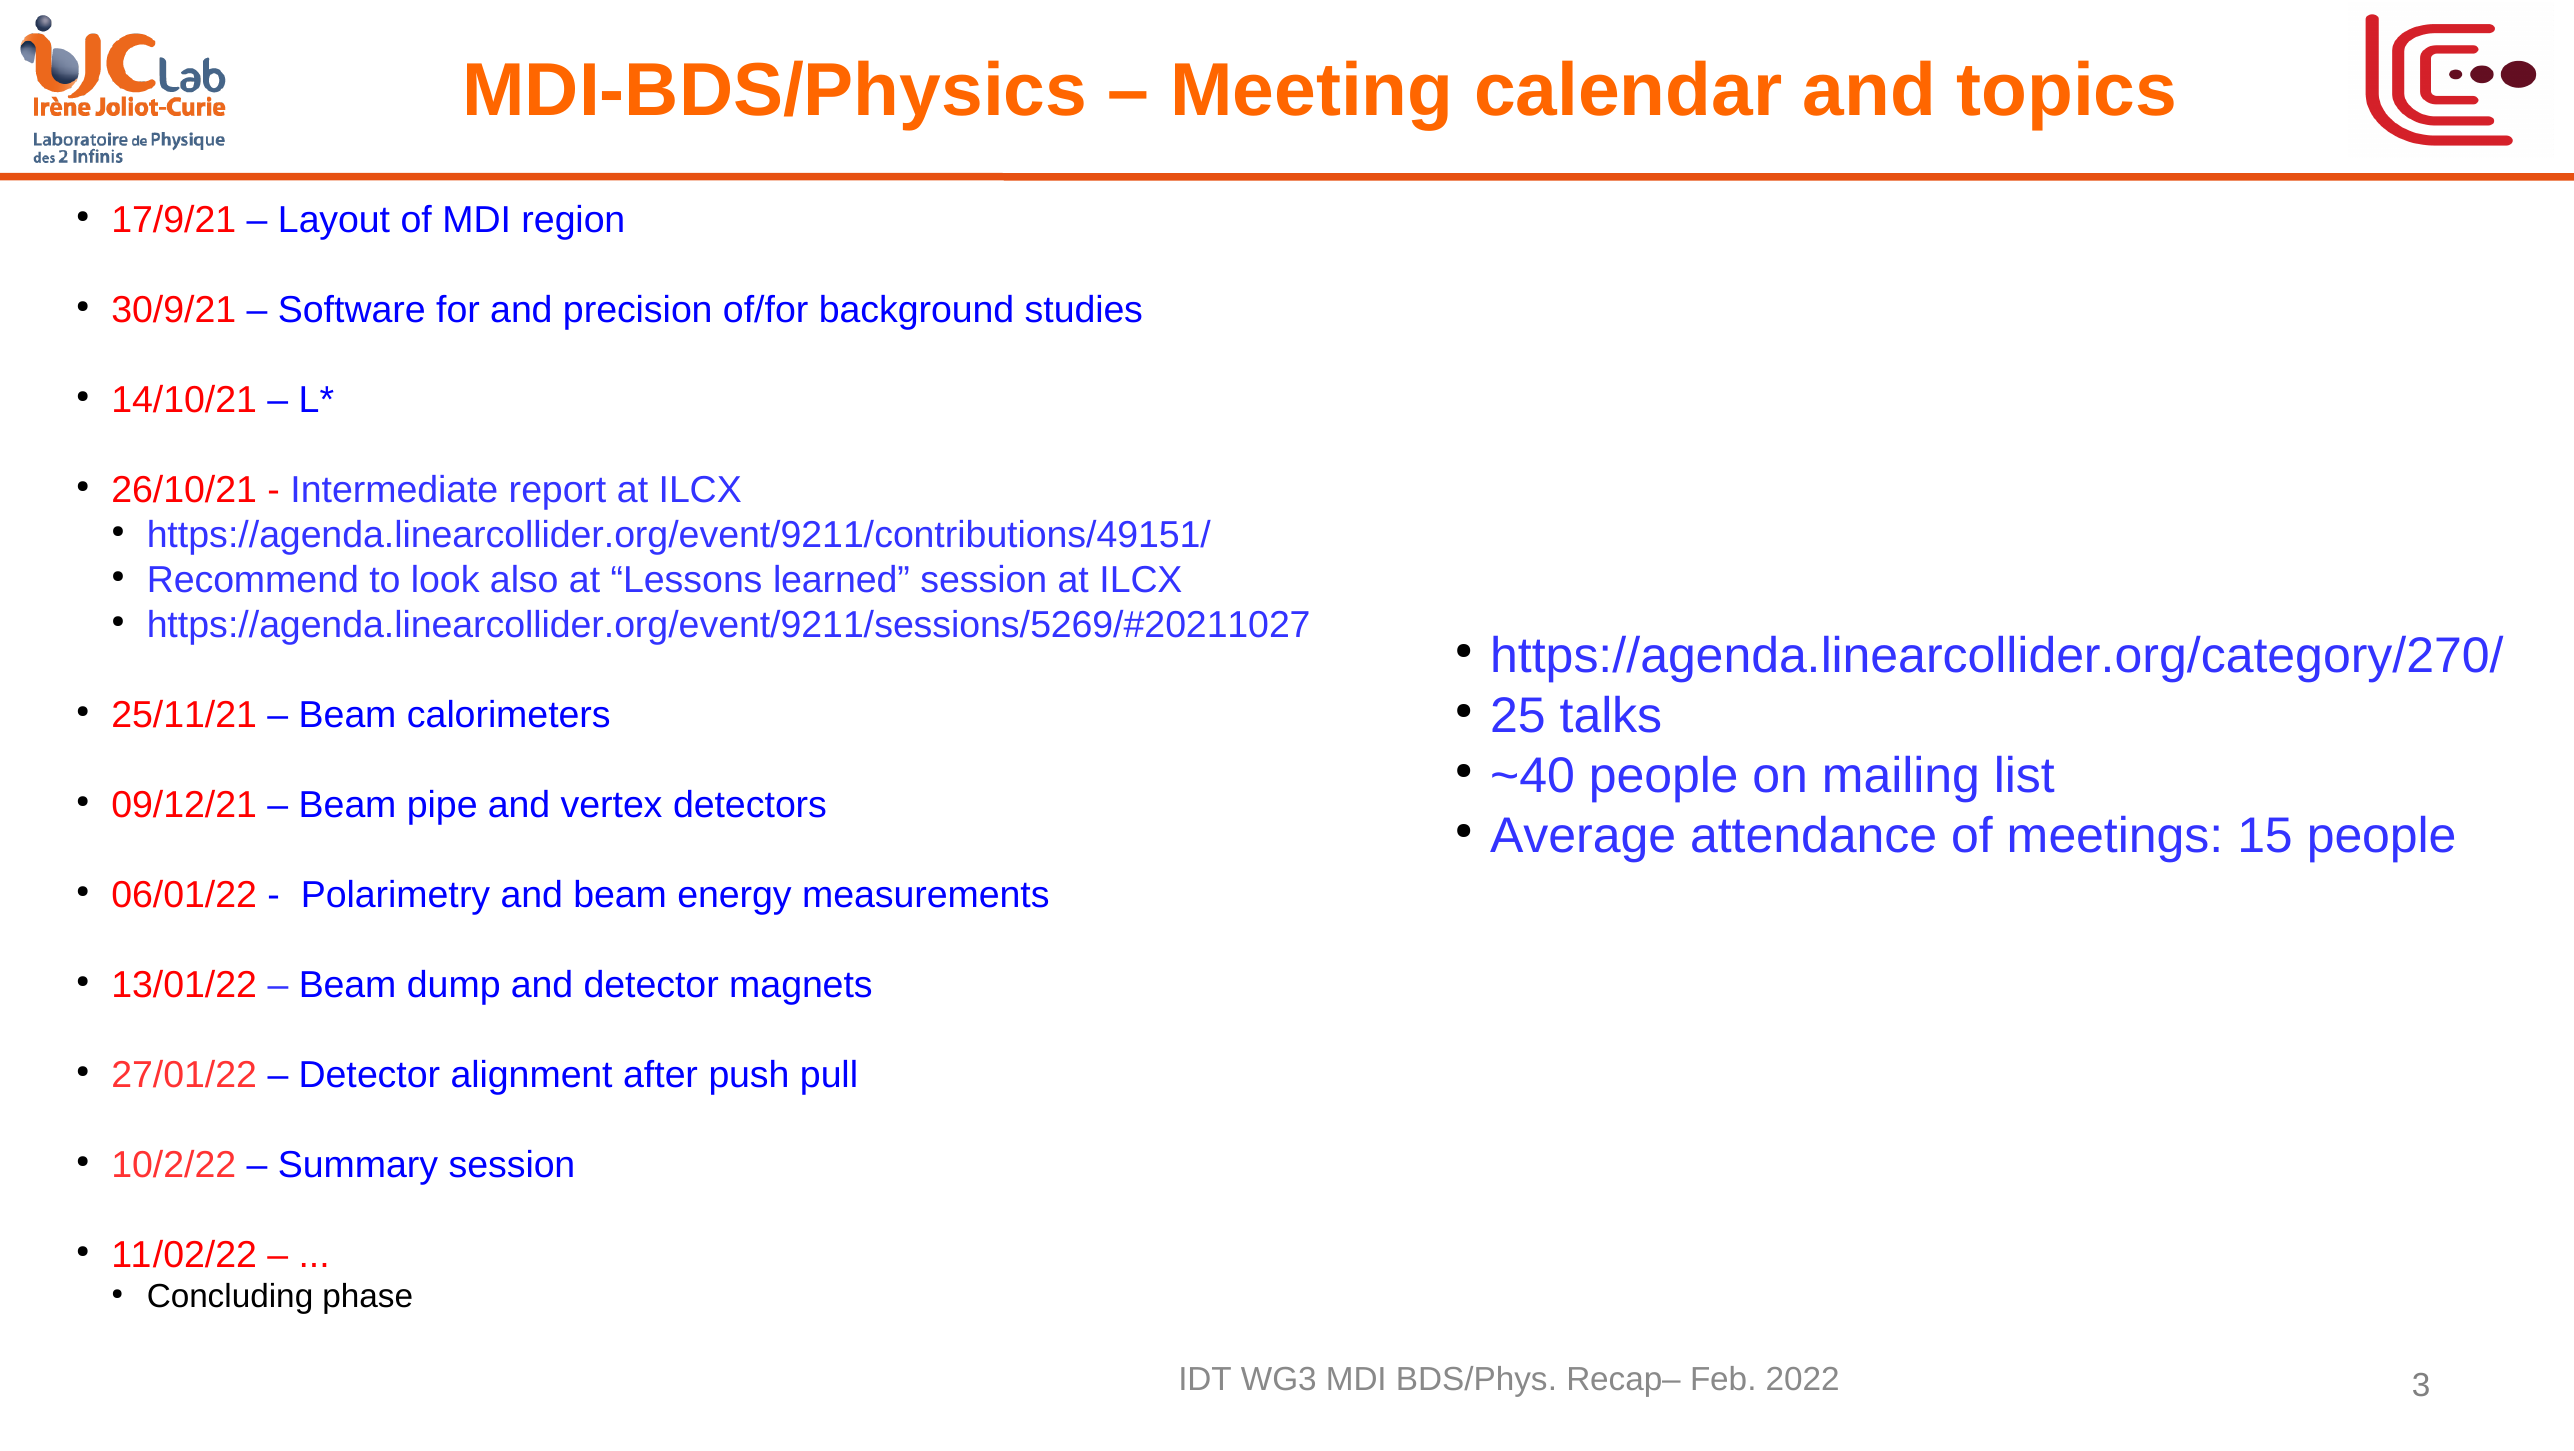

# MDI-BDS/Physics – Meeting calendar and topics
17/9/21 – Layout of MDI region
30/9/21 – Software for and precision of/for background studies
14/10/21 – L*
26/10/21 - Intermediate report at ILCX
https://agenda.linearcollider.org/event/9211/contributions/49151/
Recommend to look also at “Lessons learned” session at ILCX
https://agenda.linearcollider.org/event/9211/sessions/5269/#20211027
25/11/21 – Beam calorimeters
09/12/21 – Beam pipe and vertex detectors
06/01/22 - Polarimetry and beam energy measurements
13/01/22 – Beam dump and detector magnets
27/01/22 – Detector alignment after push pull
10/2/22 – Summary session
11/02/22 – ...
Concluding phase
https://agenda.linearcollider.org/category/270/
25 talks
~40 people on mailing list
Average attendance of meetings: 15 people
3